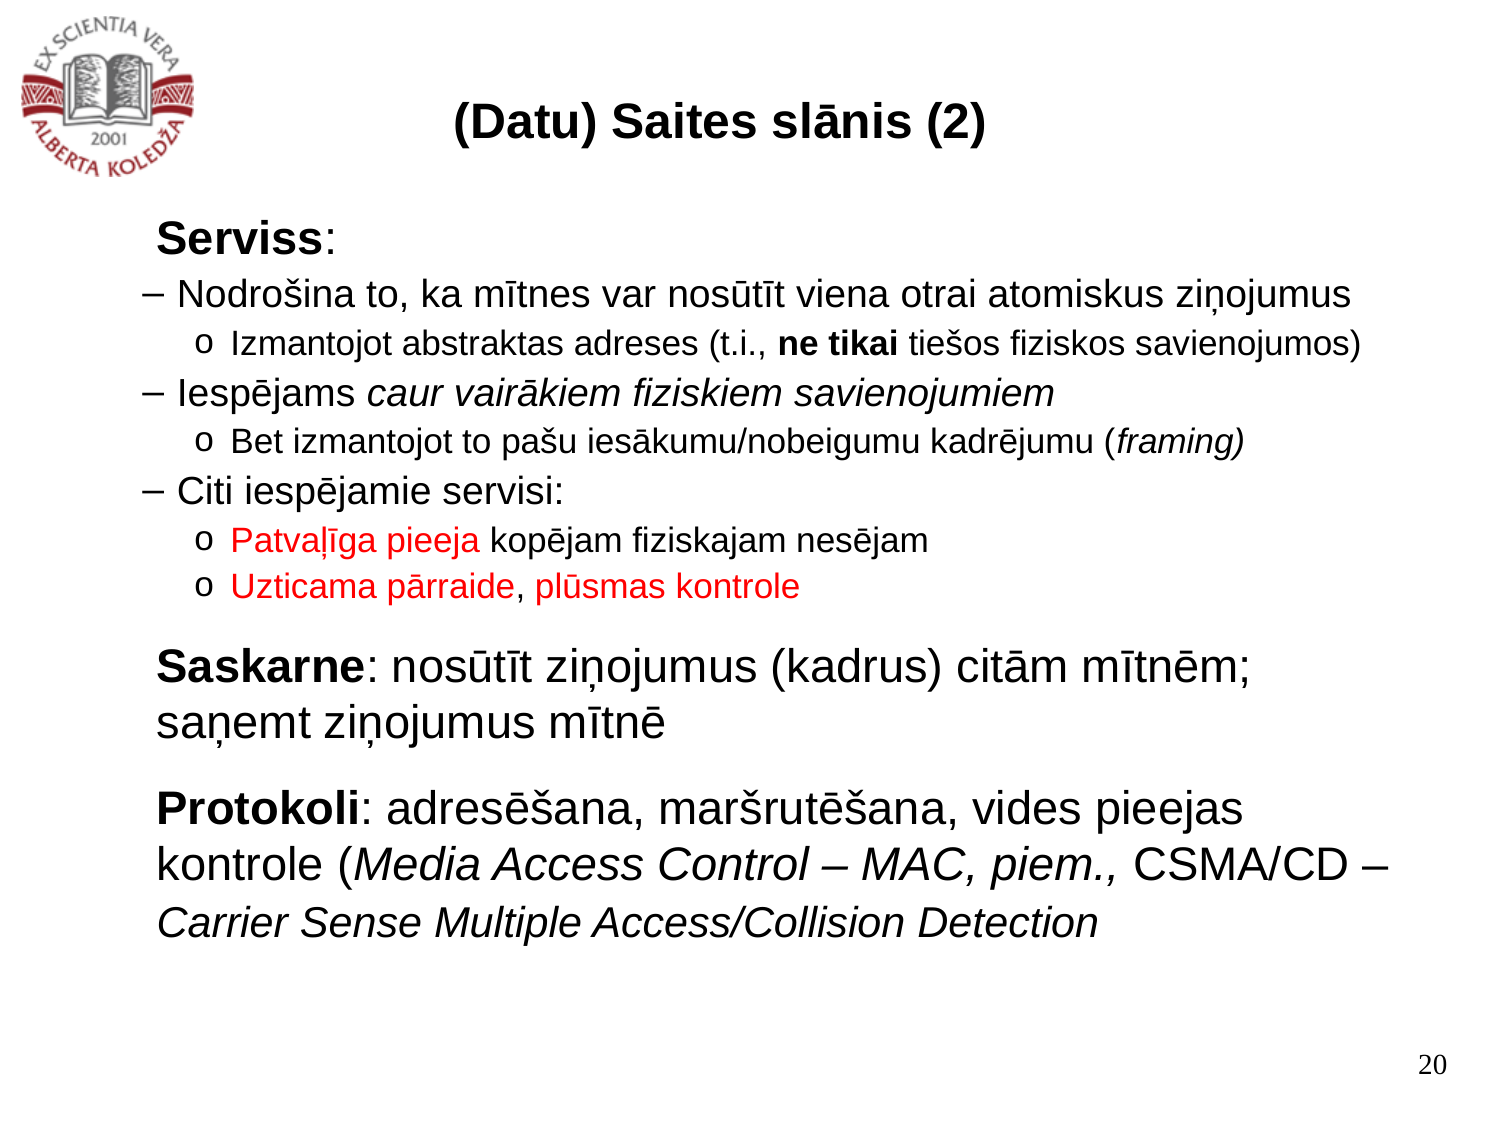

# (Datu) Saites slānis (2)
Serviss:
Nodrošina to, ka mītnes var nosūtīt viena otrai atomiskus ziņojumus
Izmantojot abstraktas adreses (t.i., ne tikai tiešos fiziskos savienojumos)
Iespējams caur vairākiem fiziskiem savienojumiem
Bet izmantojot to pašu iesākumu/nobeigumu kadrējumu (framing)
Citi iespējamie servisi:
Patvaļīga pieeja kopējam fiziskajam nesējam
Uzticama pārraide, plūsmas kontrole
Saskarne: nosūtīt ziņojumus (kadrus) citām mītnēm; saņemt ziņojumus mītnē
Protokoli: adresēšana, maršrutēšana, vides pieejas kontrole (Media Access Control – MAC, piem., CSMA/CD – Carrier Sense Multiple Access/Collision Detection